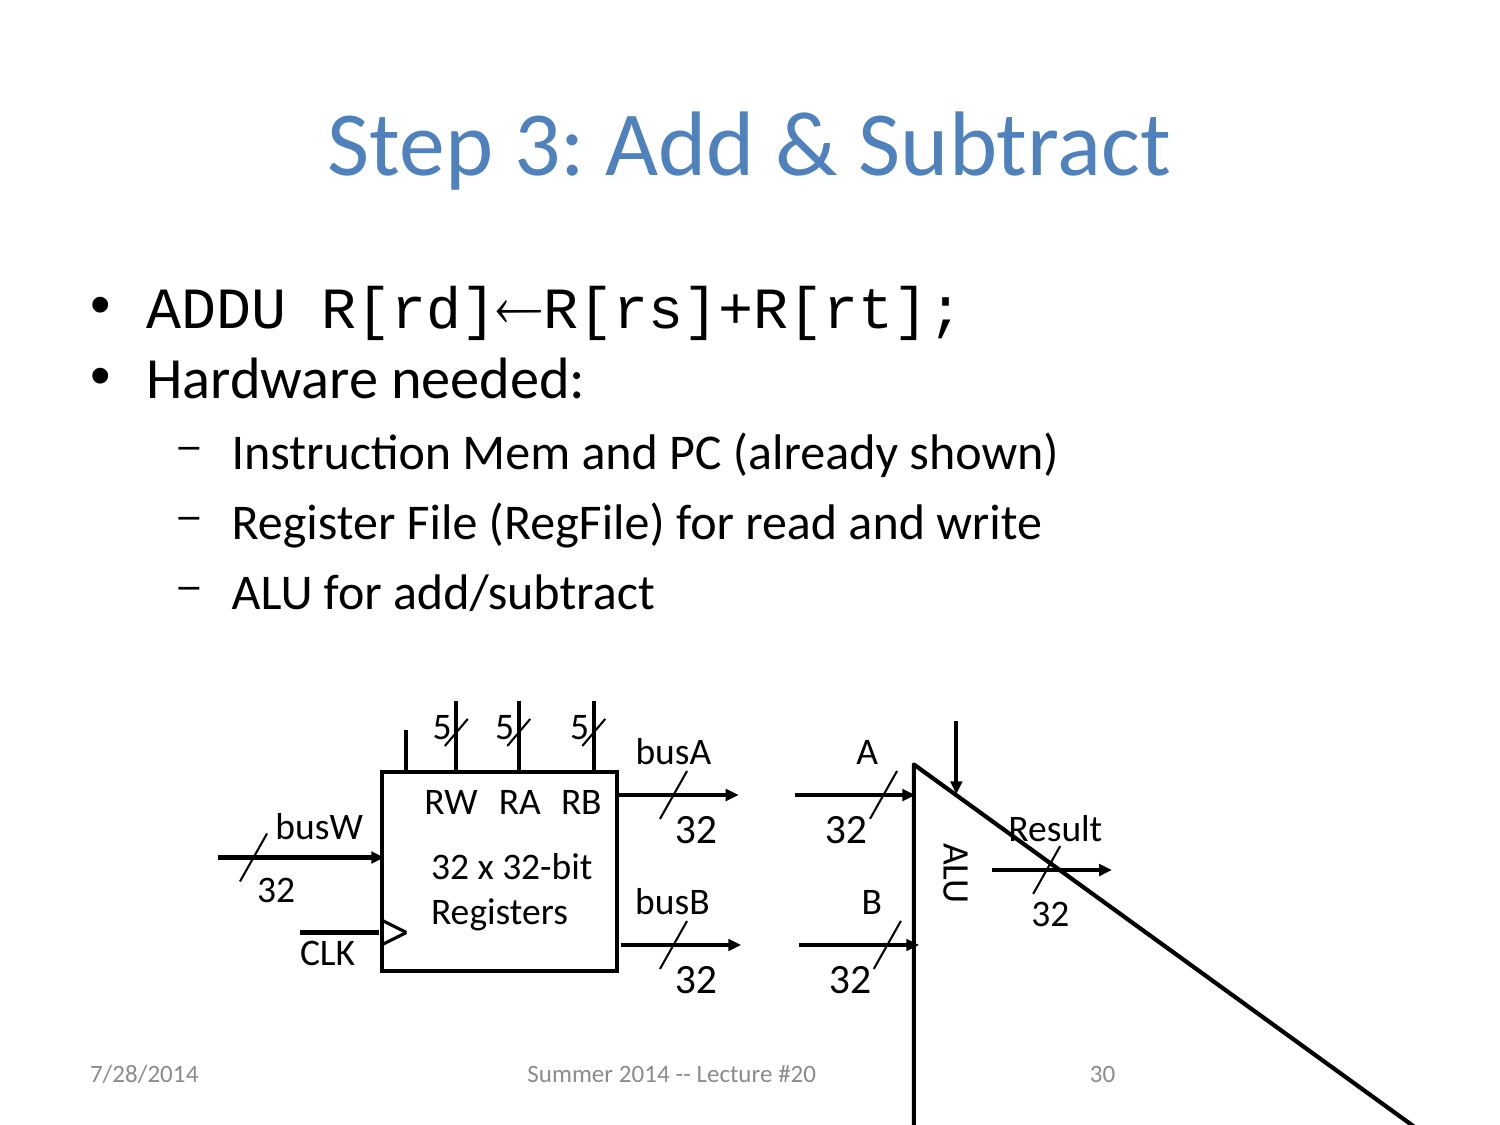

# Step 3: Add & Subtract
ADDU R[rd]R[rs]+R[rt];
Hardware needed:
Instruction Mem and PC (already shown)
Register File (RegFile) for read and write
ALU for add/subtract
5
5
5
busA
RW
RA
RB
busW
32
32 x 32-bit
Registers
32
busB
CLK
32
A
32
Result
ALU
B
32
32
7/28/2014
Summer 2014 -- Lecture #20